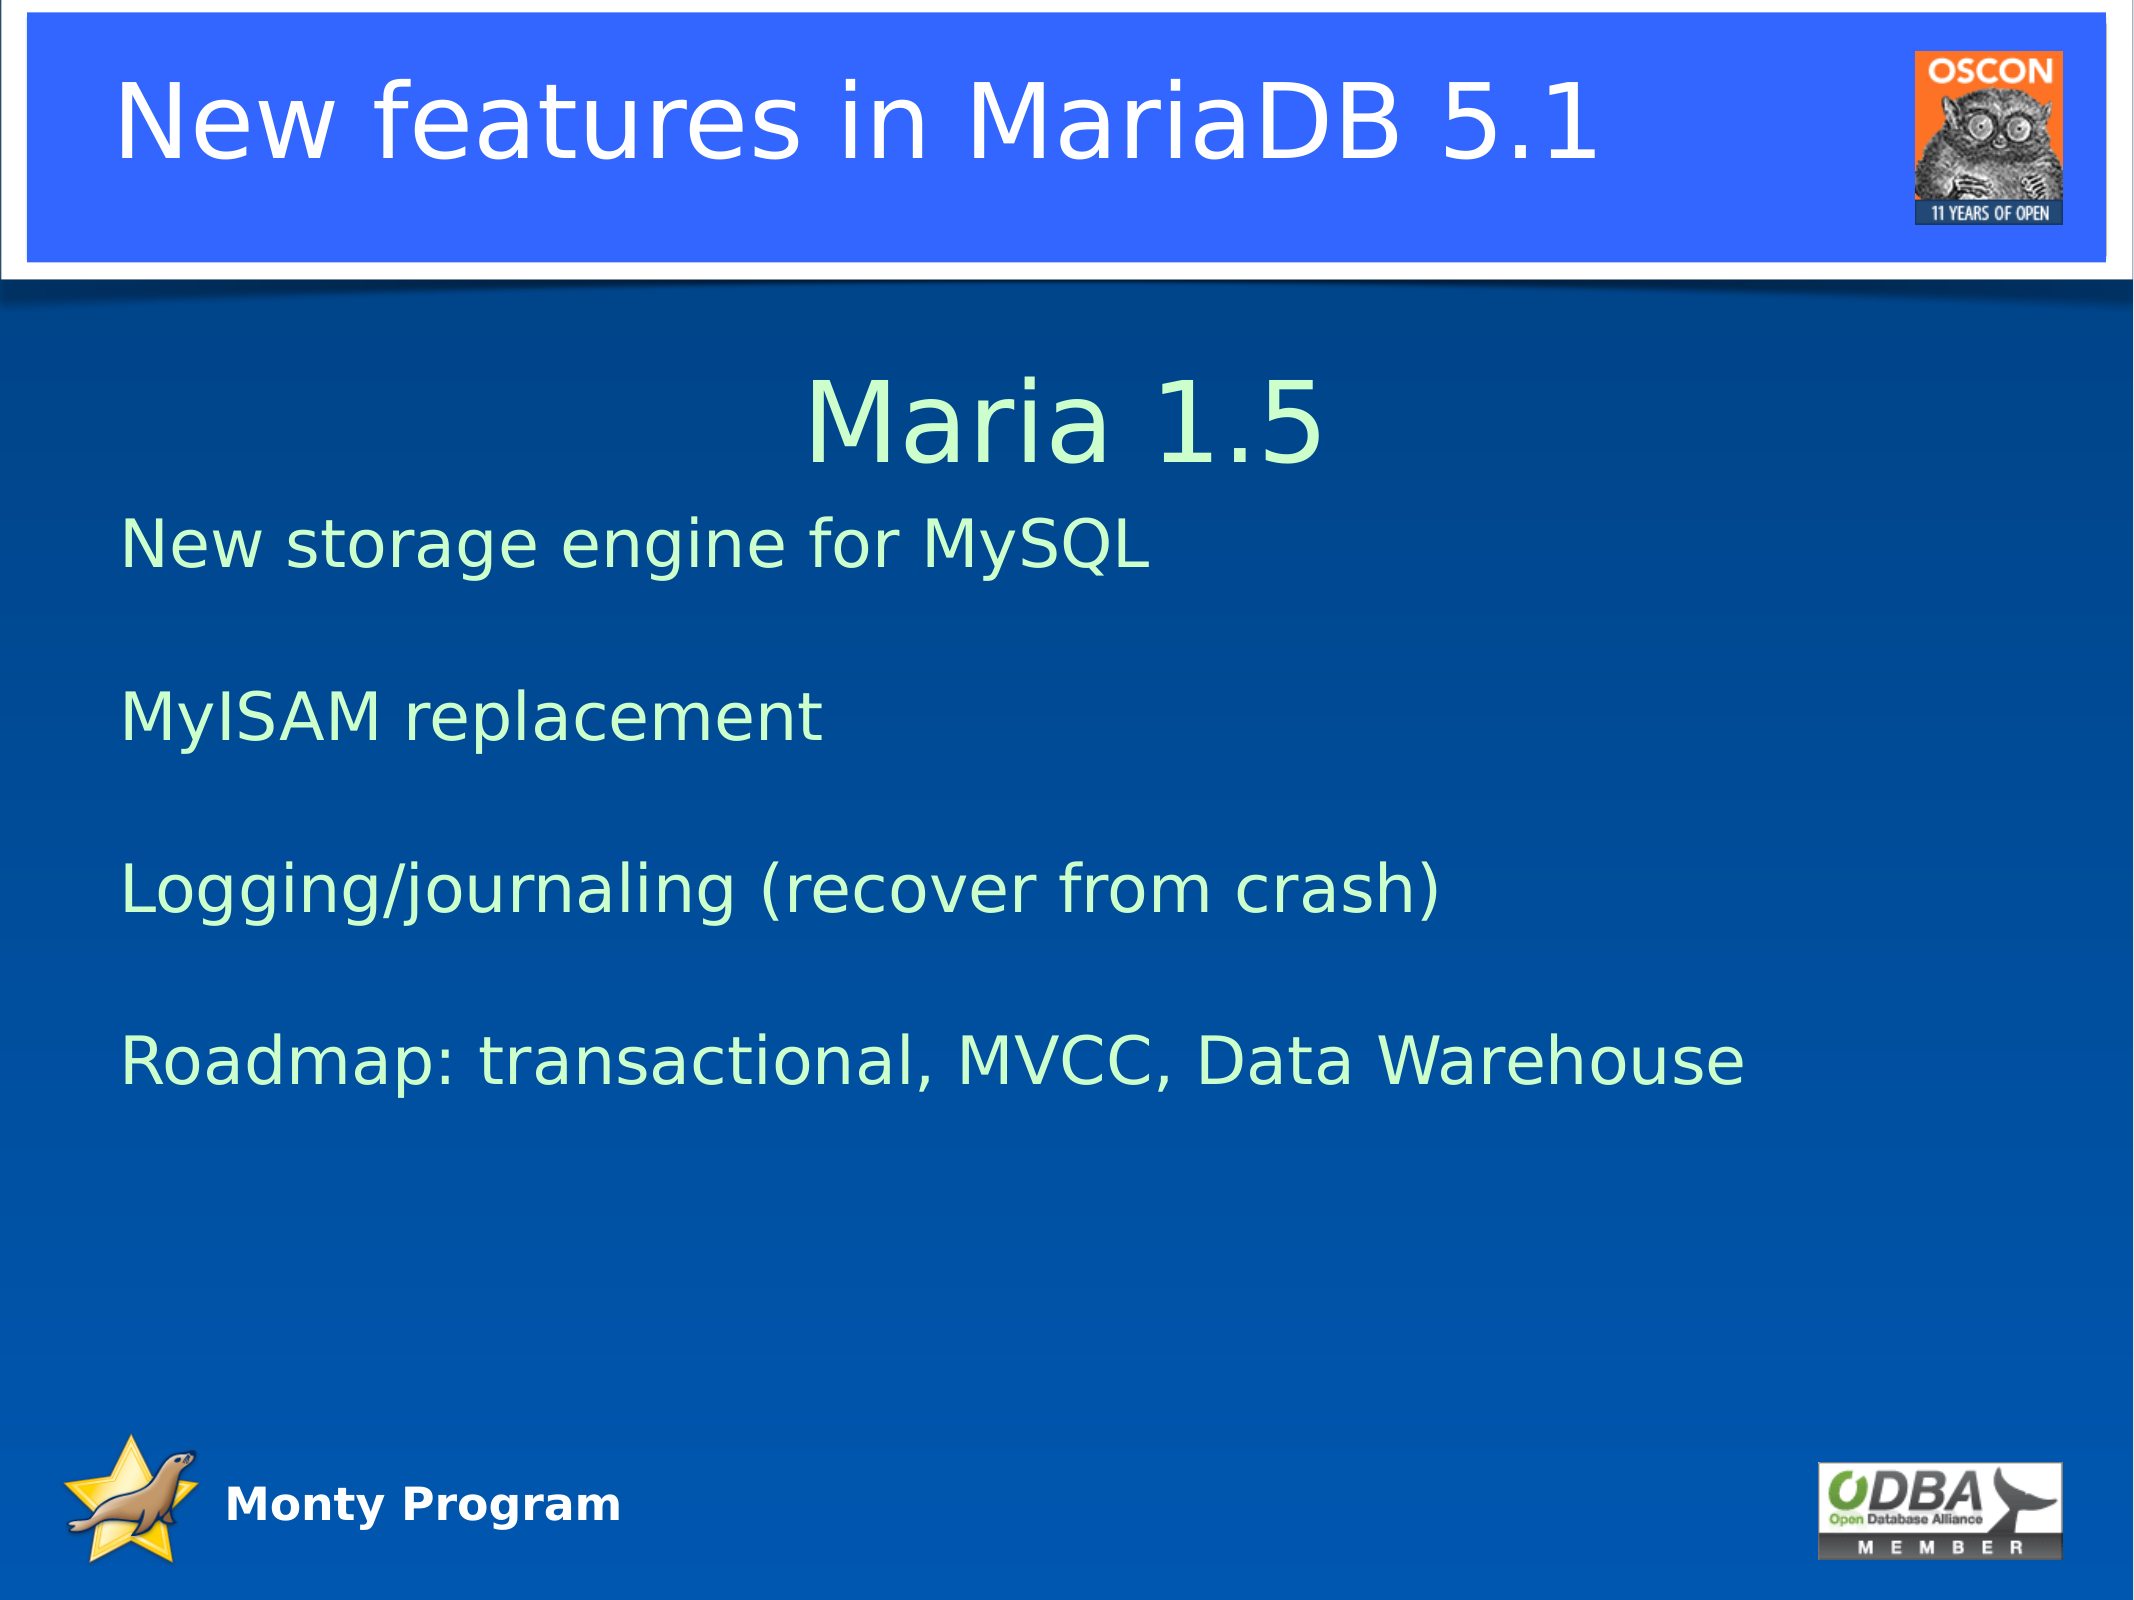

# New features in MariaDB 5.1
Maria 1.5
 New storage engine for MySQL
 MyISAM replacement
 Logging/journaling (recover from crash)
 Roadmap: transactional, MVCC, Data Warehouse